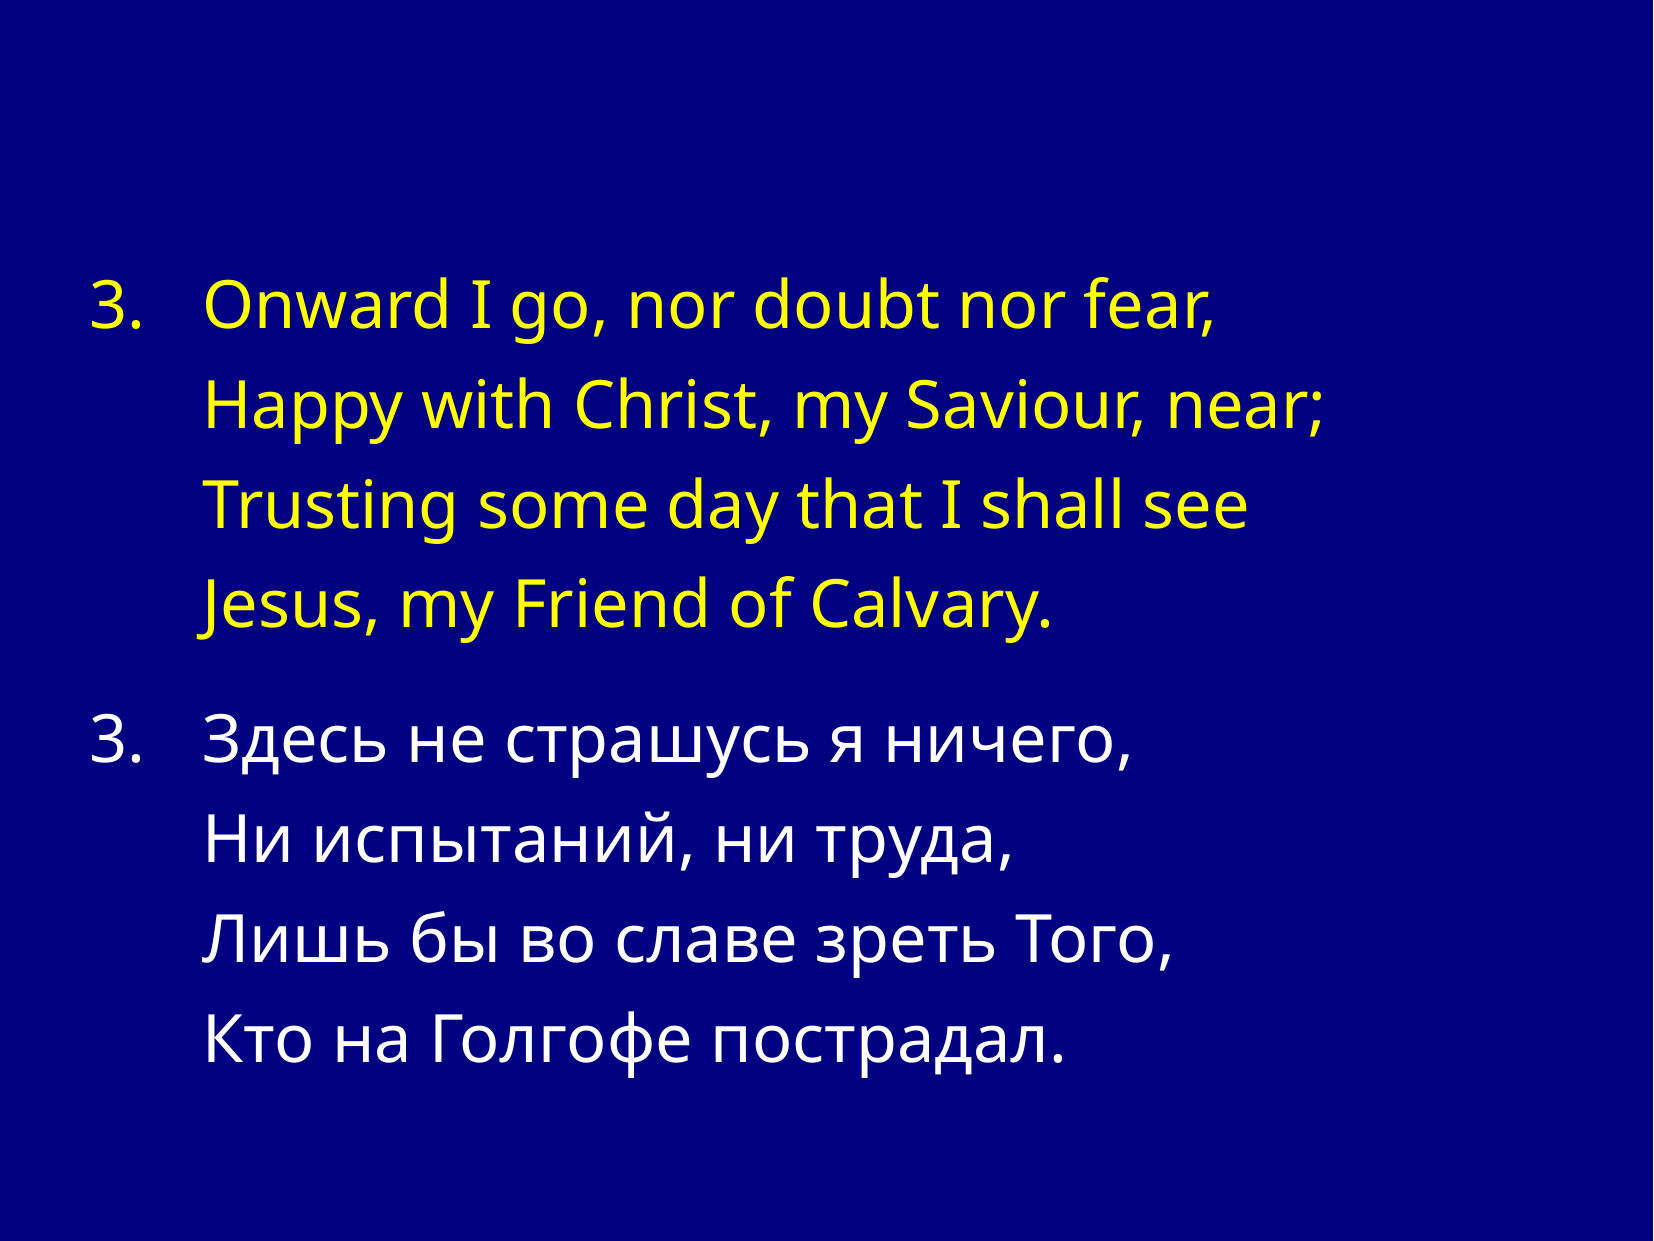

3.	Onward I go, nor doubt nor fear,
	Happy with Christ, my Saviour, near;
	Trusting some day that I shall see
	Jesus, my Friend of Calvary.
3.	Здесь не страшусь я ничего,
	Ни испытаний, ни труда,
	Лишь бы во славе зреть Того,
	Кто на Голгофе пострадал.